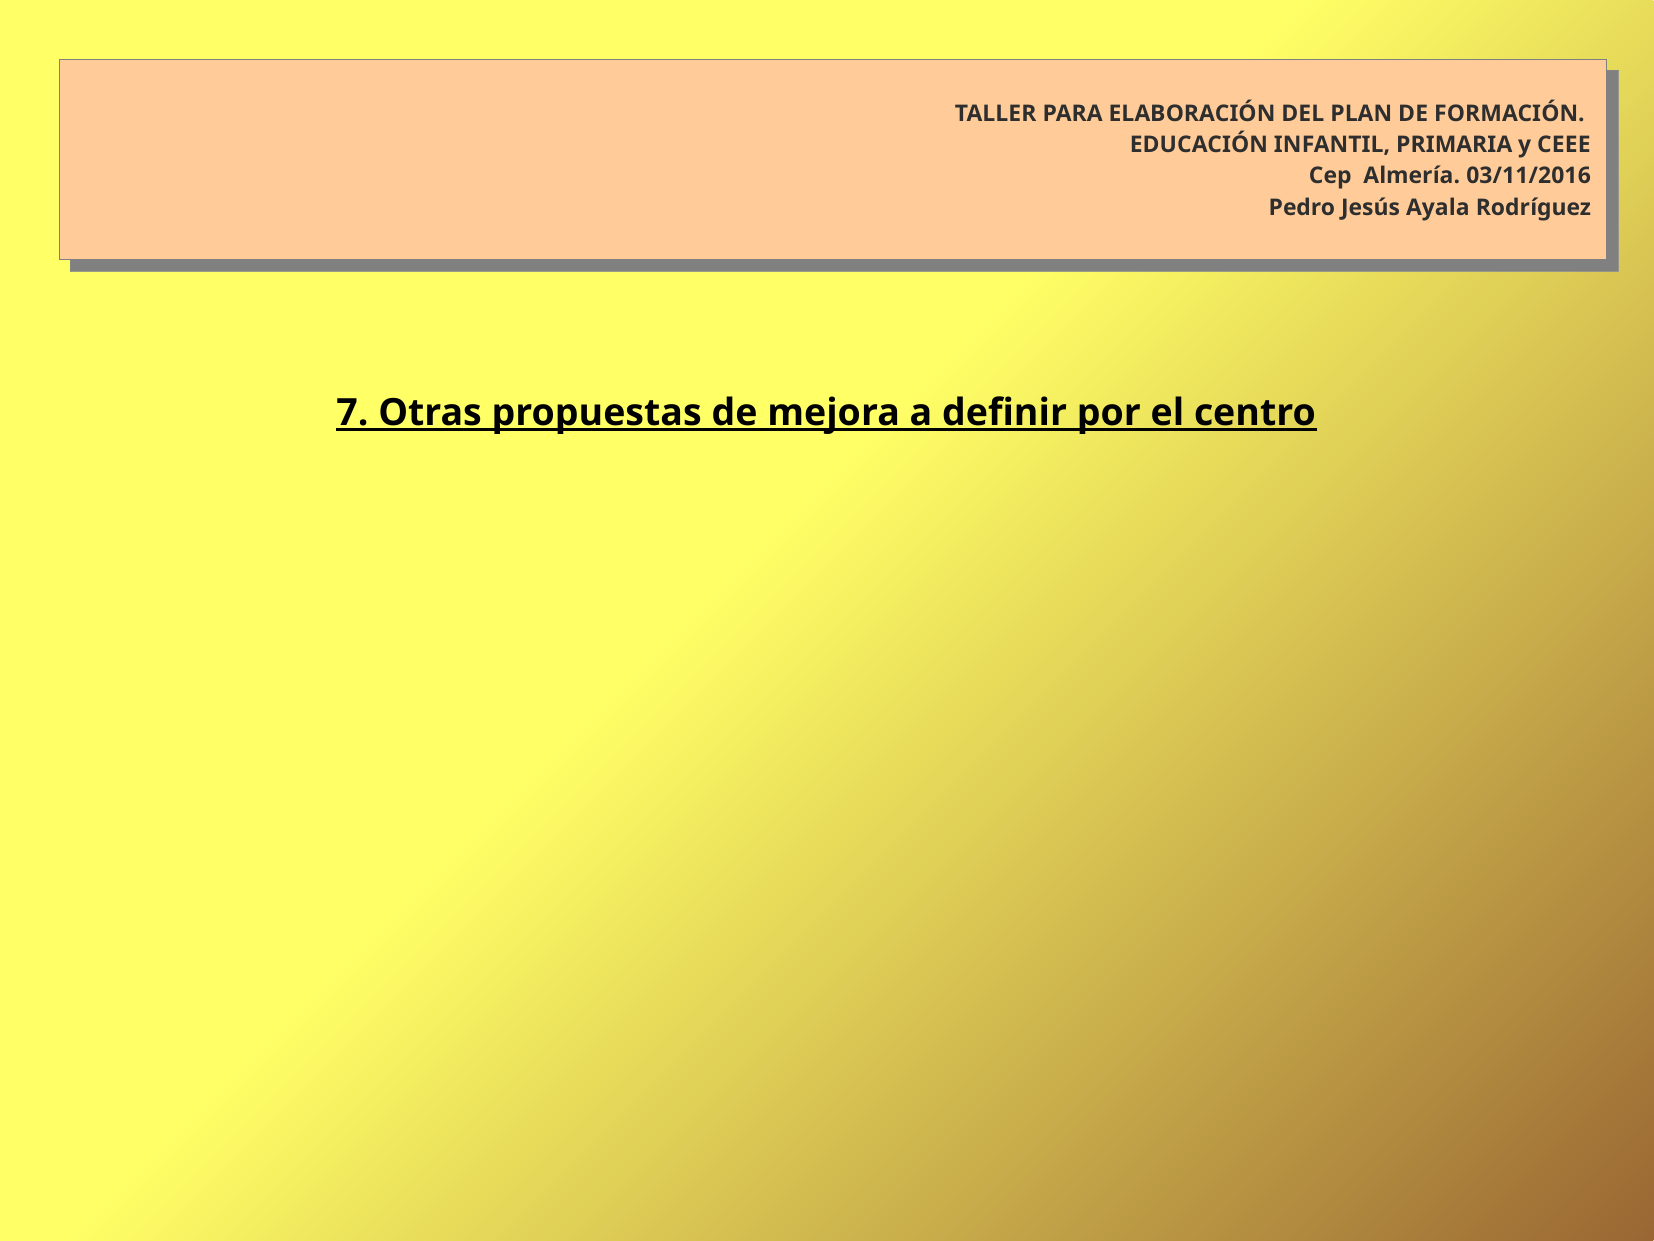

TALLER PARA ELABORACIÓN DEL PLAN DE FORMACIÓN.
EDUCACIÓN INFANTIL, PRIMARIA y CEEE
Cep Almería. 03/11/2016
Pedro Jesús Ayala Rodríguez
7. Otras propuestas de mejora a definir por el centro